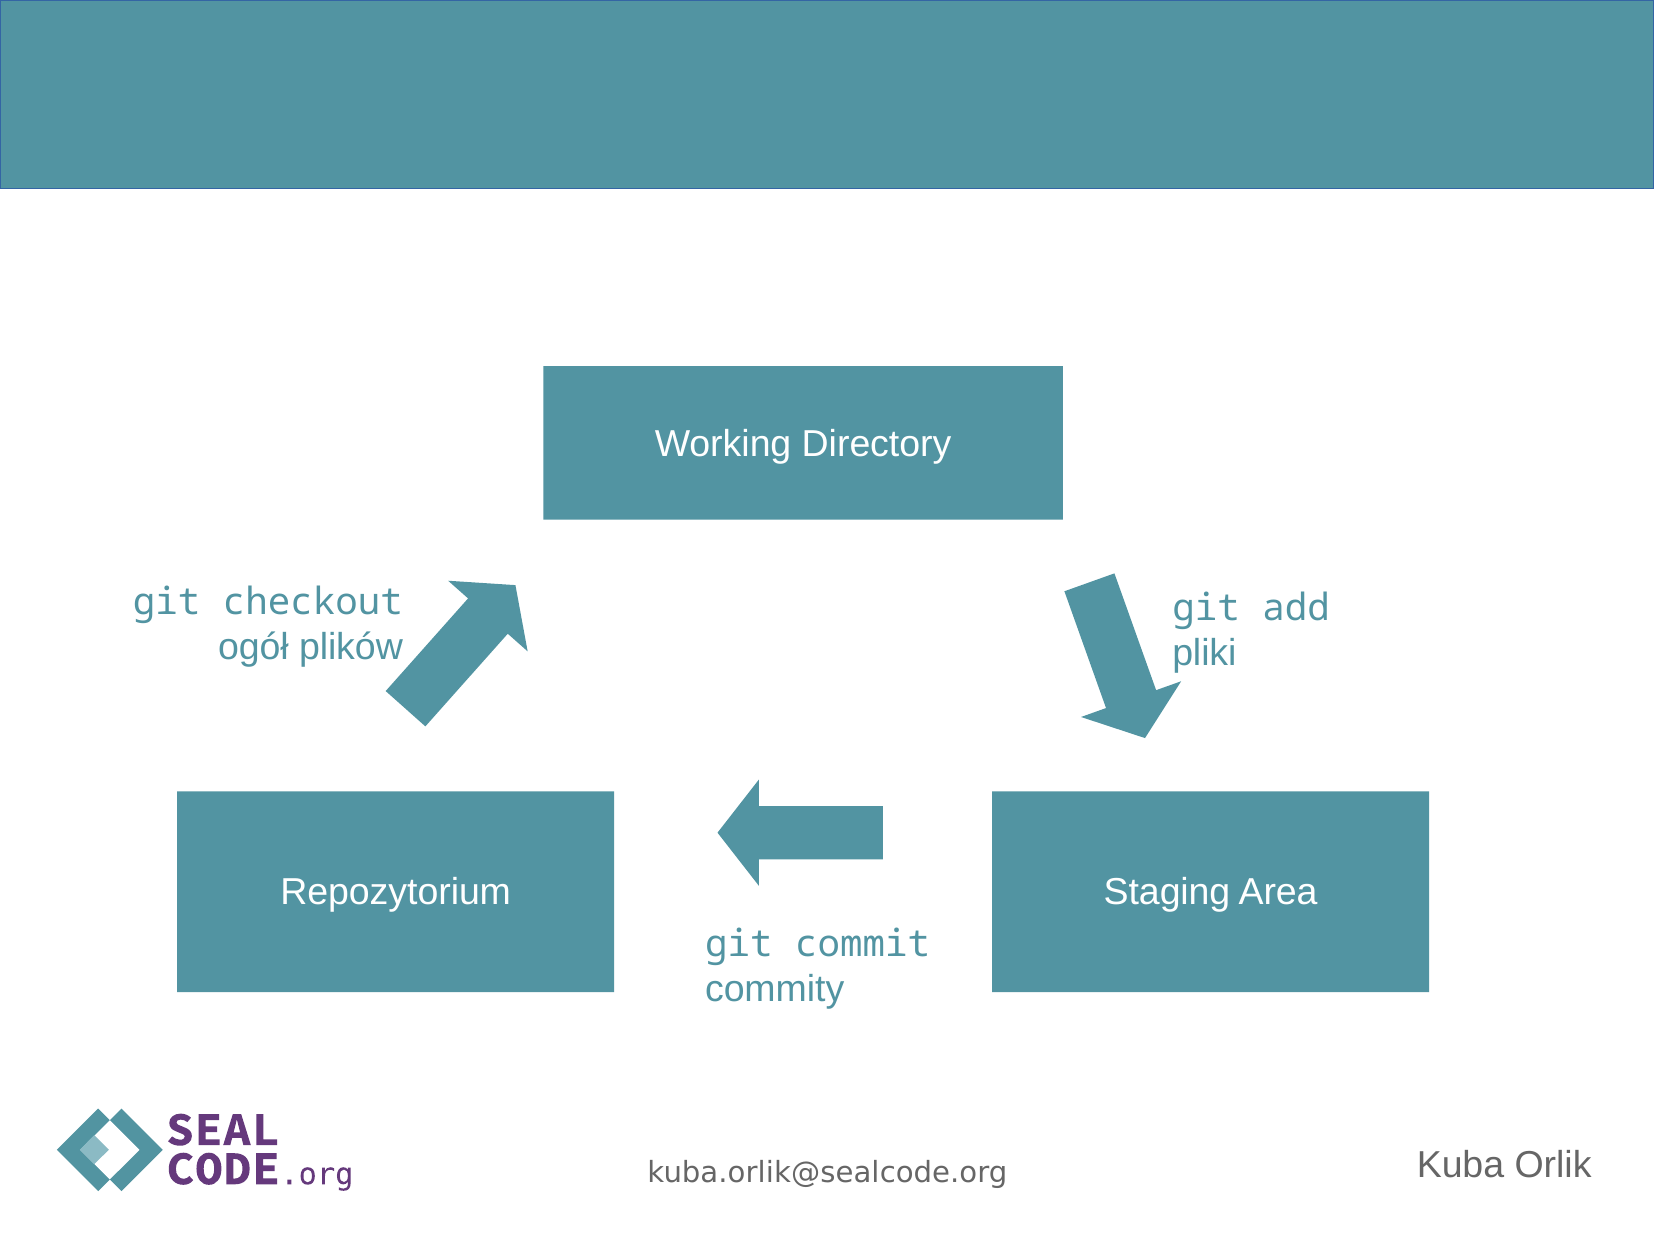

#
Working Directory
git checkout
ogół plików
git add
pliki
Repozytorium
Staging Area
git commit
commity